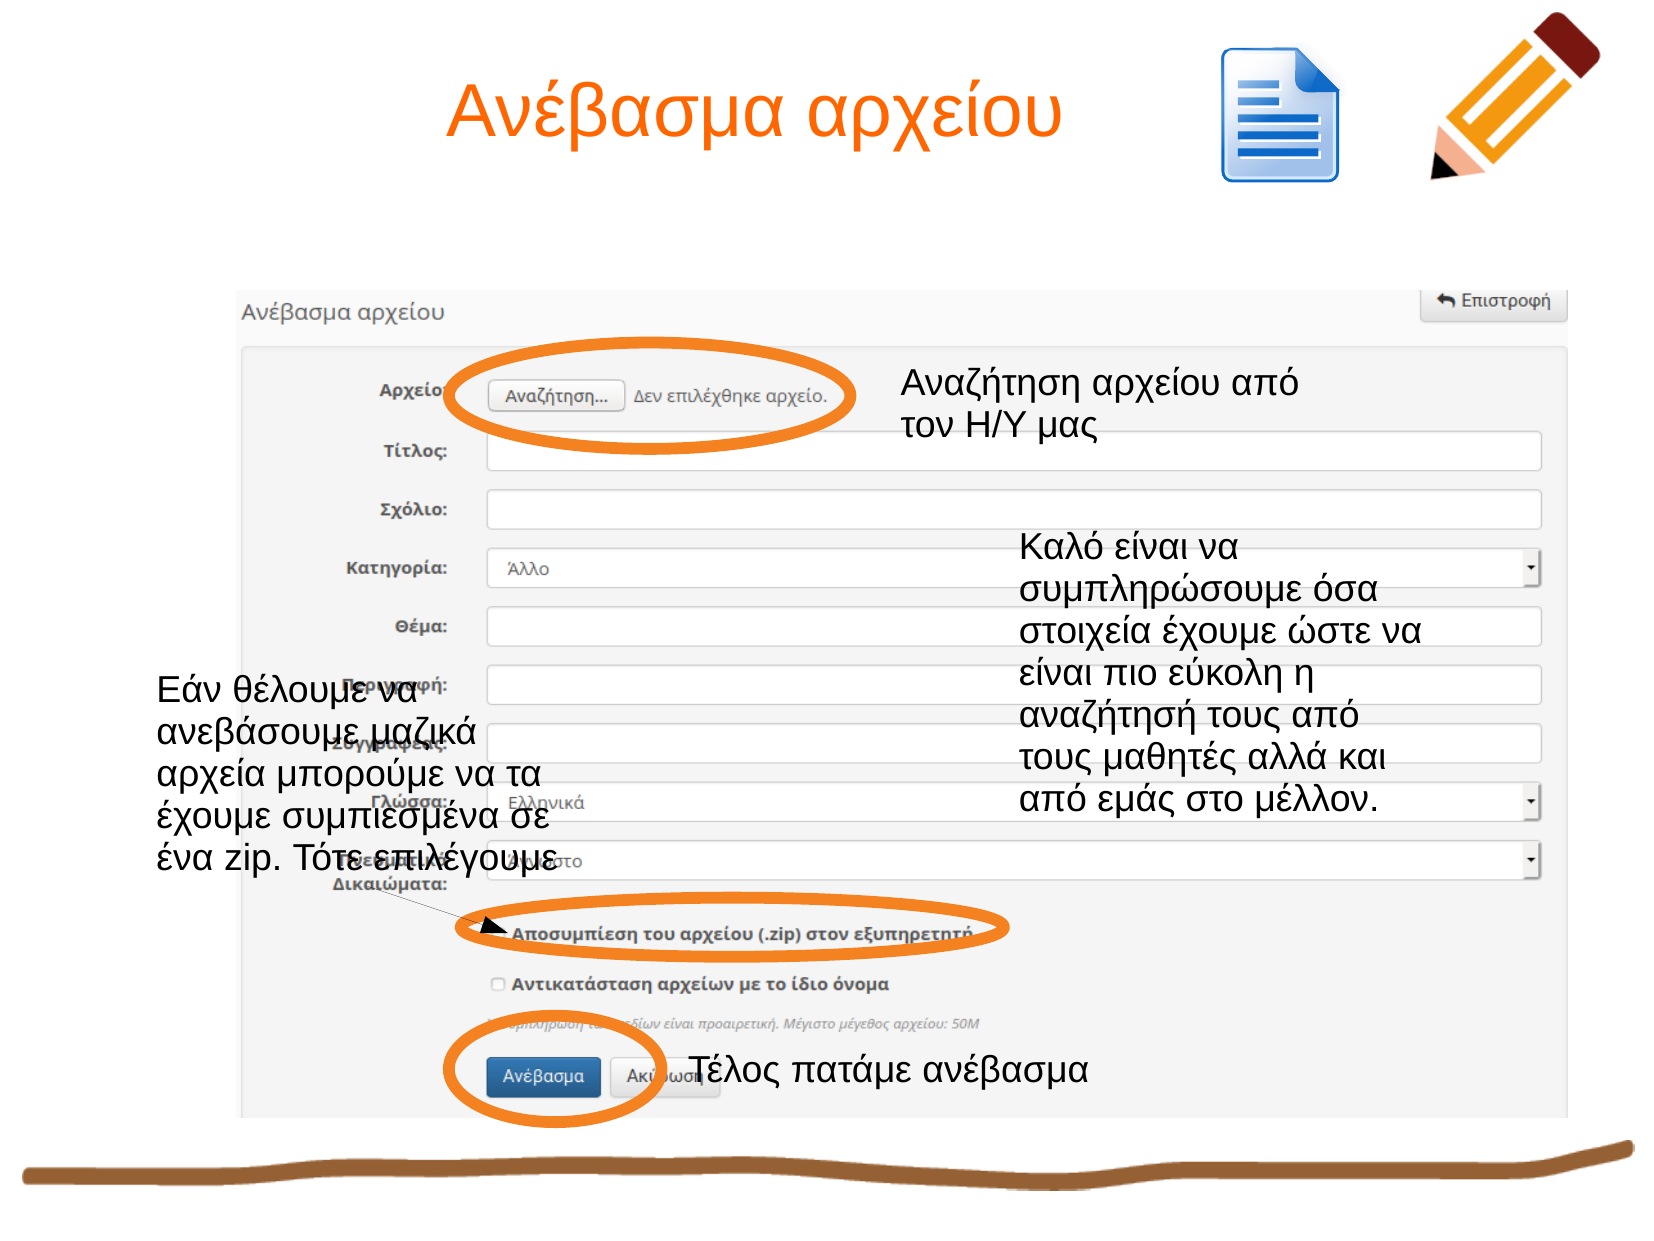

# Ανέβασμα αρχείου
Αναζήτηση αρχείου από τον Η/Υ μας
Καλό είναι να συμπληρώσουμε όσα στοιχεία έχουμε ώστε να είναι πιο εύκολη η αναζήτησή τους από τους μαθητές αλλά και από εμάς στο μέλλον.
Εάν θέλουμε να ανεβάσουμε μαζικά αρχεία μπορούμε να τα έχουμε συμπιεσμένα σε ένα zip. Τότε επιλέγουμε
Τέλος πατάμε ανέβασμα